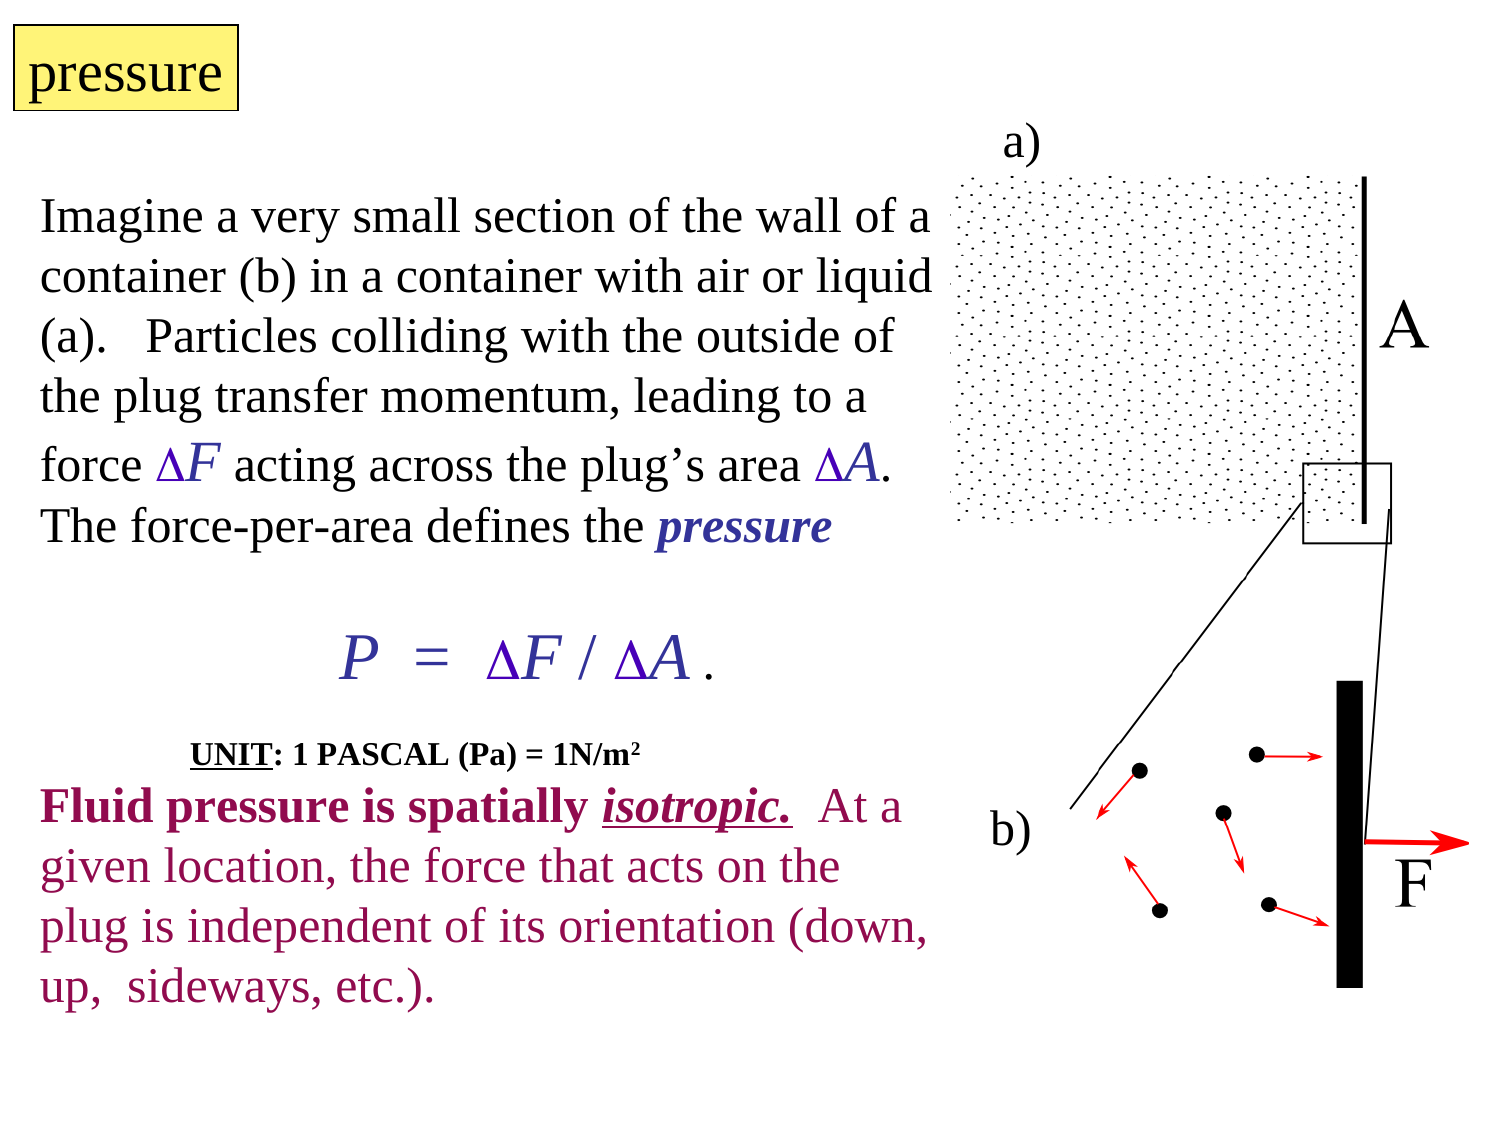

pressure
a)
Imagine a very small section of the wall of a container (b) in a container with air or liquid (a). Particles colliding with the outside of the plug transfer momentum, leading to a force ΔF acting across the plug’s area ΔA. The force-per-area defines the pressure
		P = ΔF / ΔA .
						UNIT: 1 PASCAL (Pa) = 1N/m2
Fluid pressure is spatially isotropic. At a given location, the force that acts on the plug is independent of its orientation (down, up, sideways, etc.).
b)